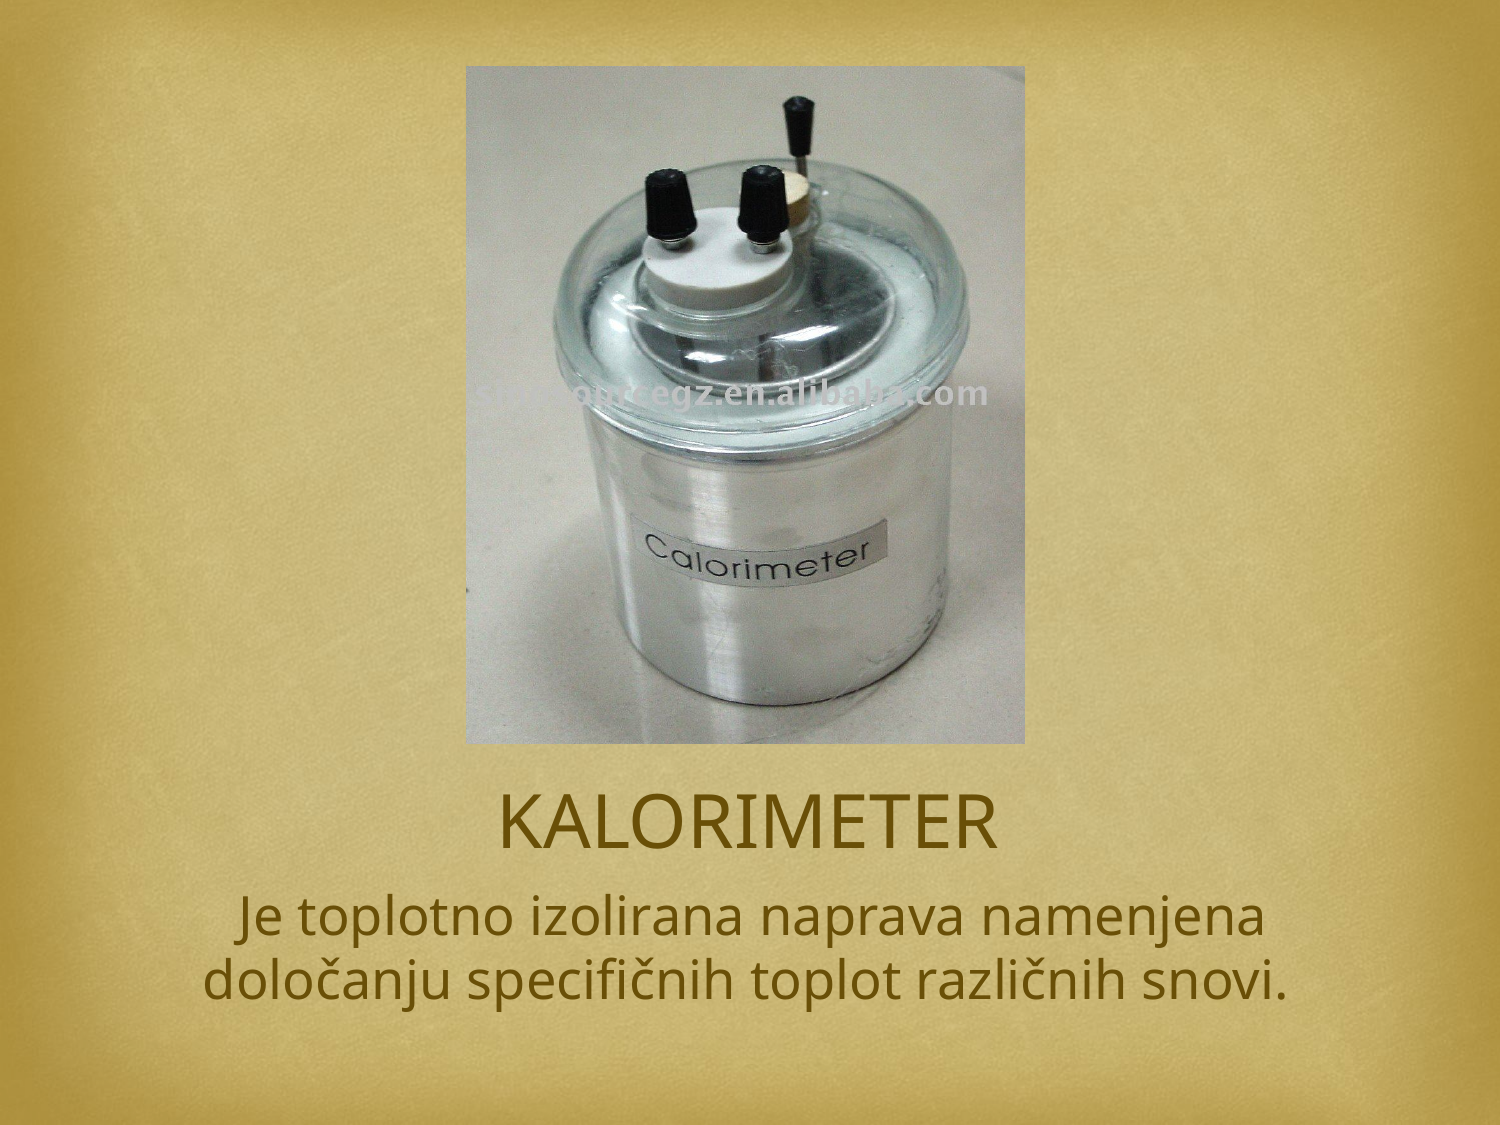

# KALORIMETER
Je toplotno izolirana naprava namenjena določanju specifičnih toplot različnih snovi.